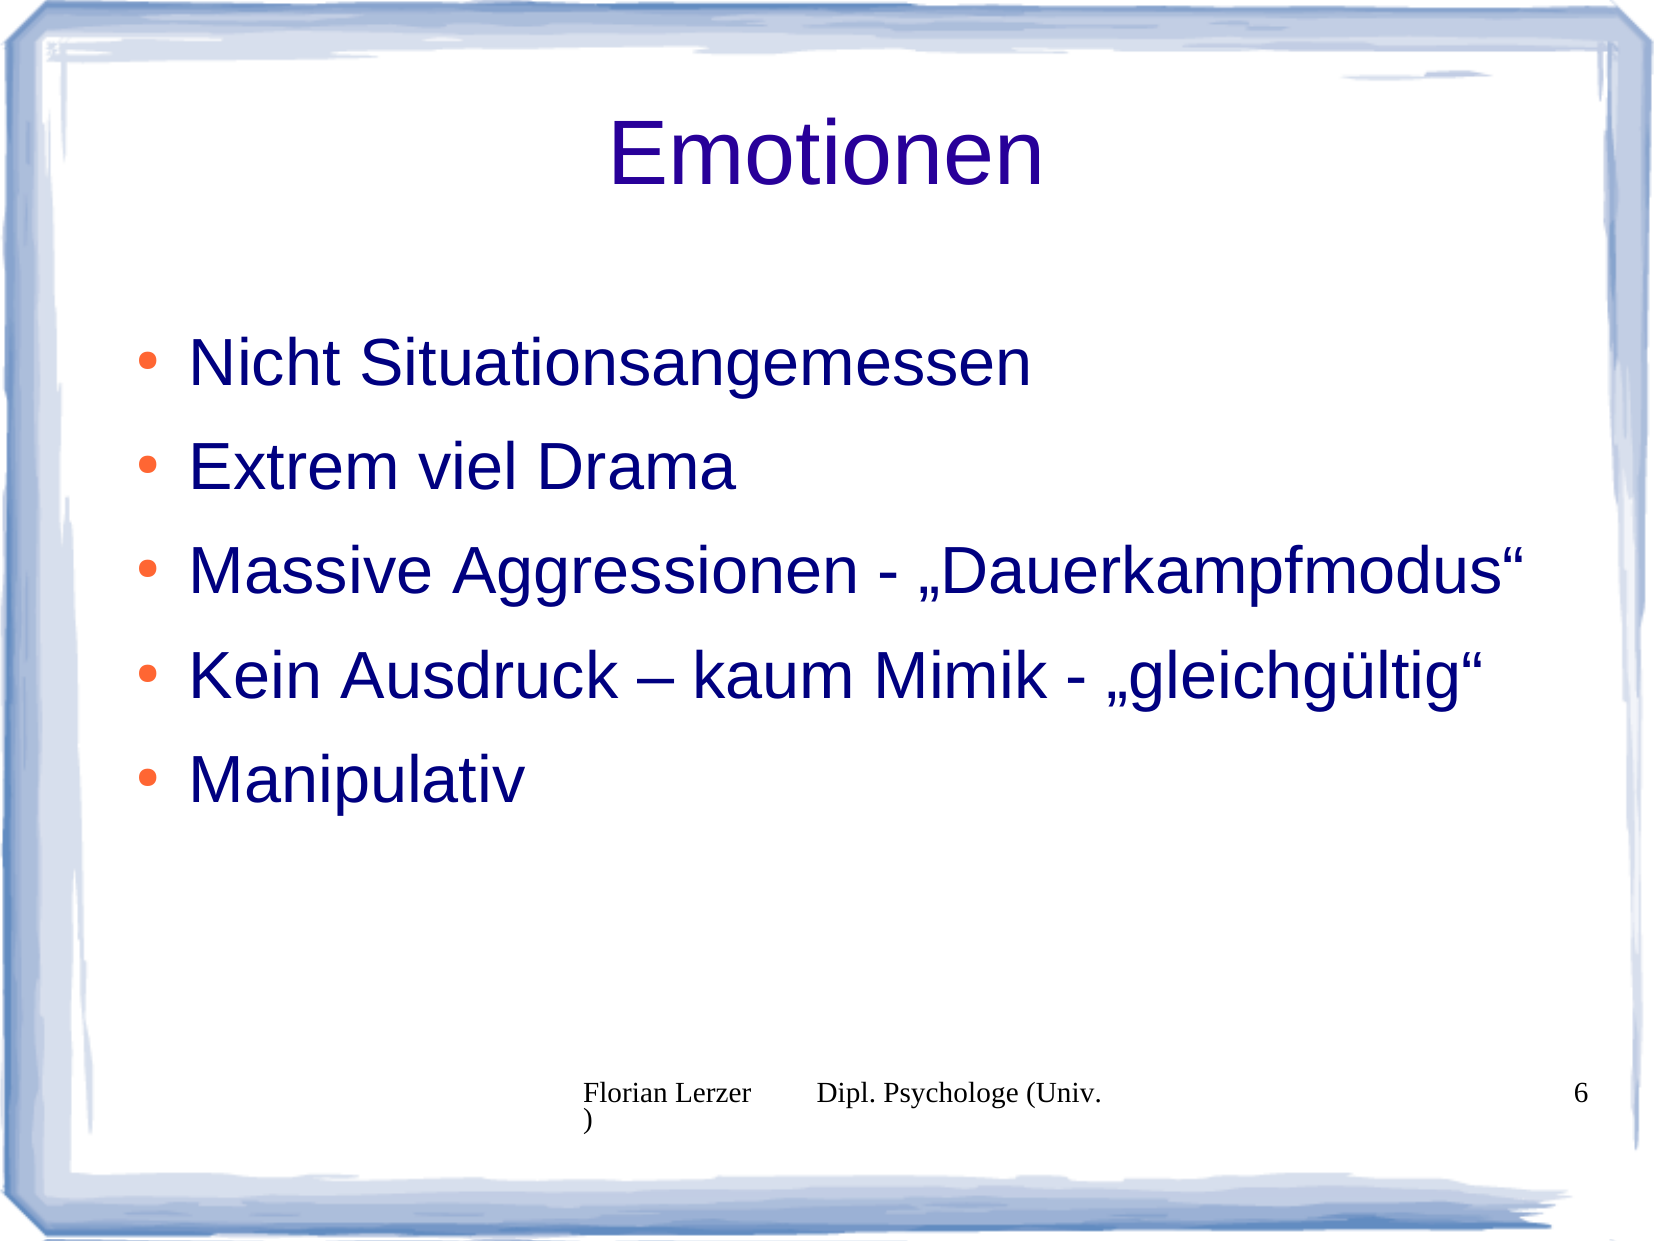

# Emotionen
Nicht Situationsangemessen
Extrem viel Drama
Massive Aggressionen - „Dauerkampfmodus“
Kein Ausdruck – kaum Mimik - „gleichgültig“
Manipulativ
Florian Lerzer Dipl. Psychologe (Univ.)
6